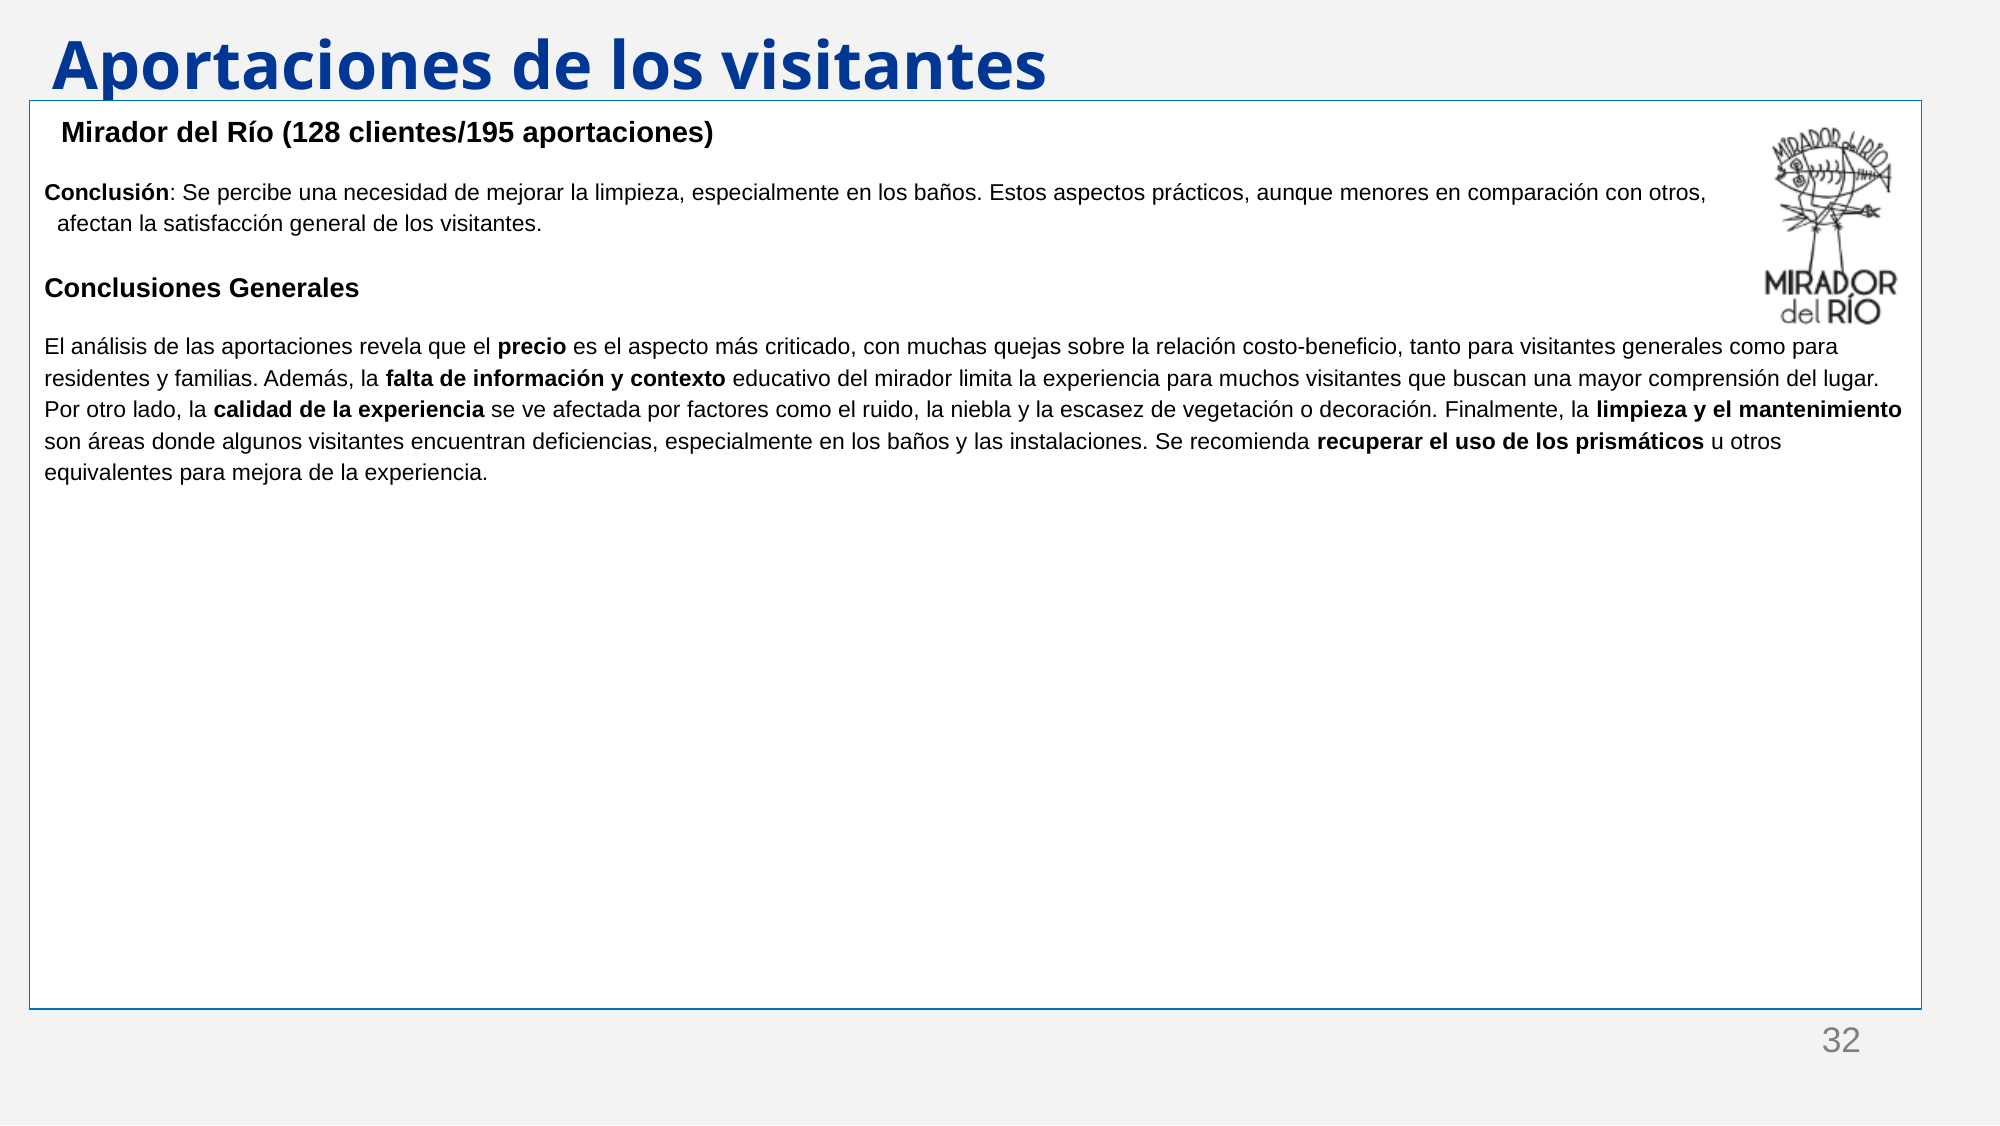

Aportaciones de los visitantes
 Mirador del Río (128 clientes/195 aportaciones)
Conclusión: Se percibe una necesidad de mejorar la limpieza, especialmente en los baños. Estos aspectos prácticos, aunque menores en comparación con otros, afectan la satisfacción general de los visitantes.
Conclusiones Generales
El análisis de las aportaciones revela que el precio es el aspecto más criticado, con muchas quejas sobre la relación costo-beneficio, tanto para visitantes generales como para residentes y familias. Además, la falta de información y contexto educativo del mirador limita la experiencia para muchos visitantes que buscan una mayor comprensión del lugar. Por otro lado, la calidad de la experiencia se ve afectada por factores como el ruido, la niebla y la escasez de vegetación o decoración. Finalmente, la limpieza y el mantenimiento son áreas donde algunos visitantes encuentran deficiencias, especialmente en los baños y las instalaciones. Se recomienda recuperar el uso de los prismáticos u otros equivalentes para mejora de la experiencia.